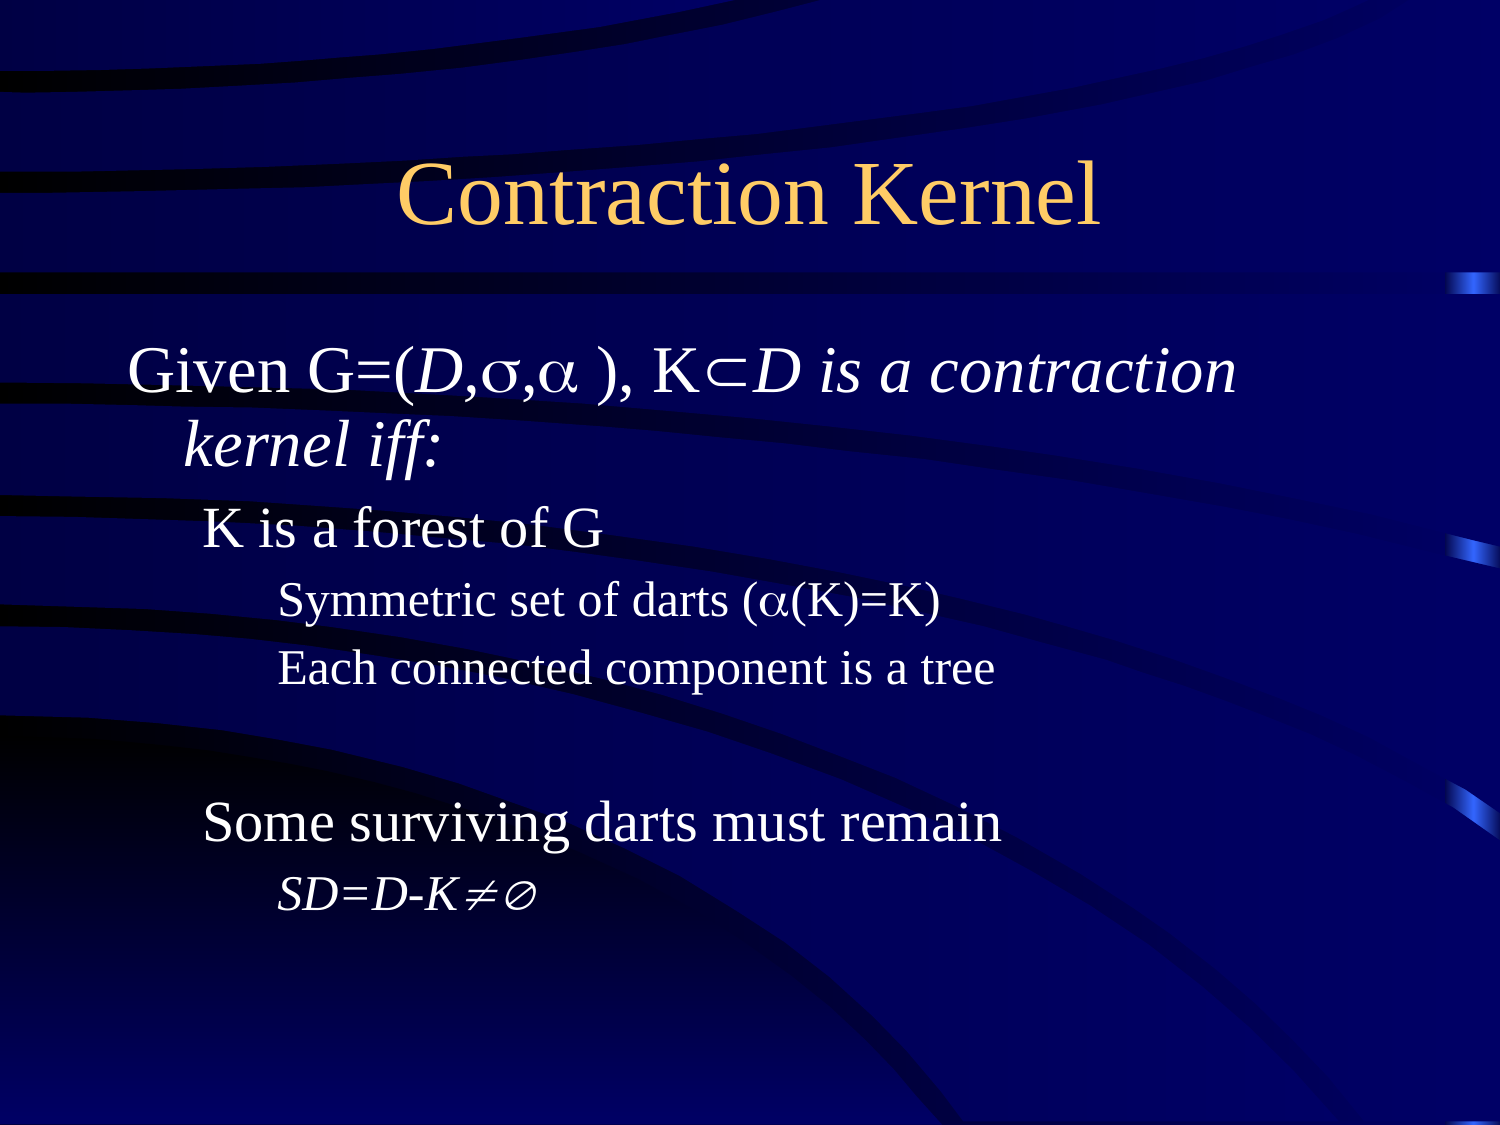

# Contraction Kernel
Given G=(D,, ), KD is a contraction kernel iff:
K is a forest of G
Symmetric set of darts ((K)=K)
Each connected component is a tree
Some surviving darts must remain
SD=D-K